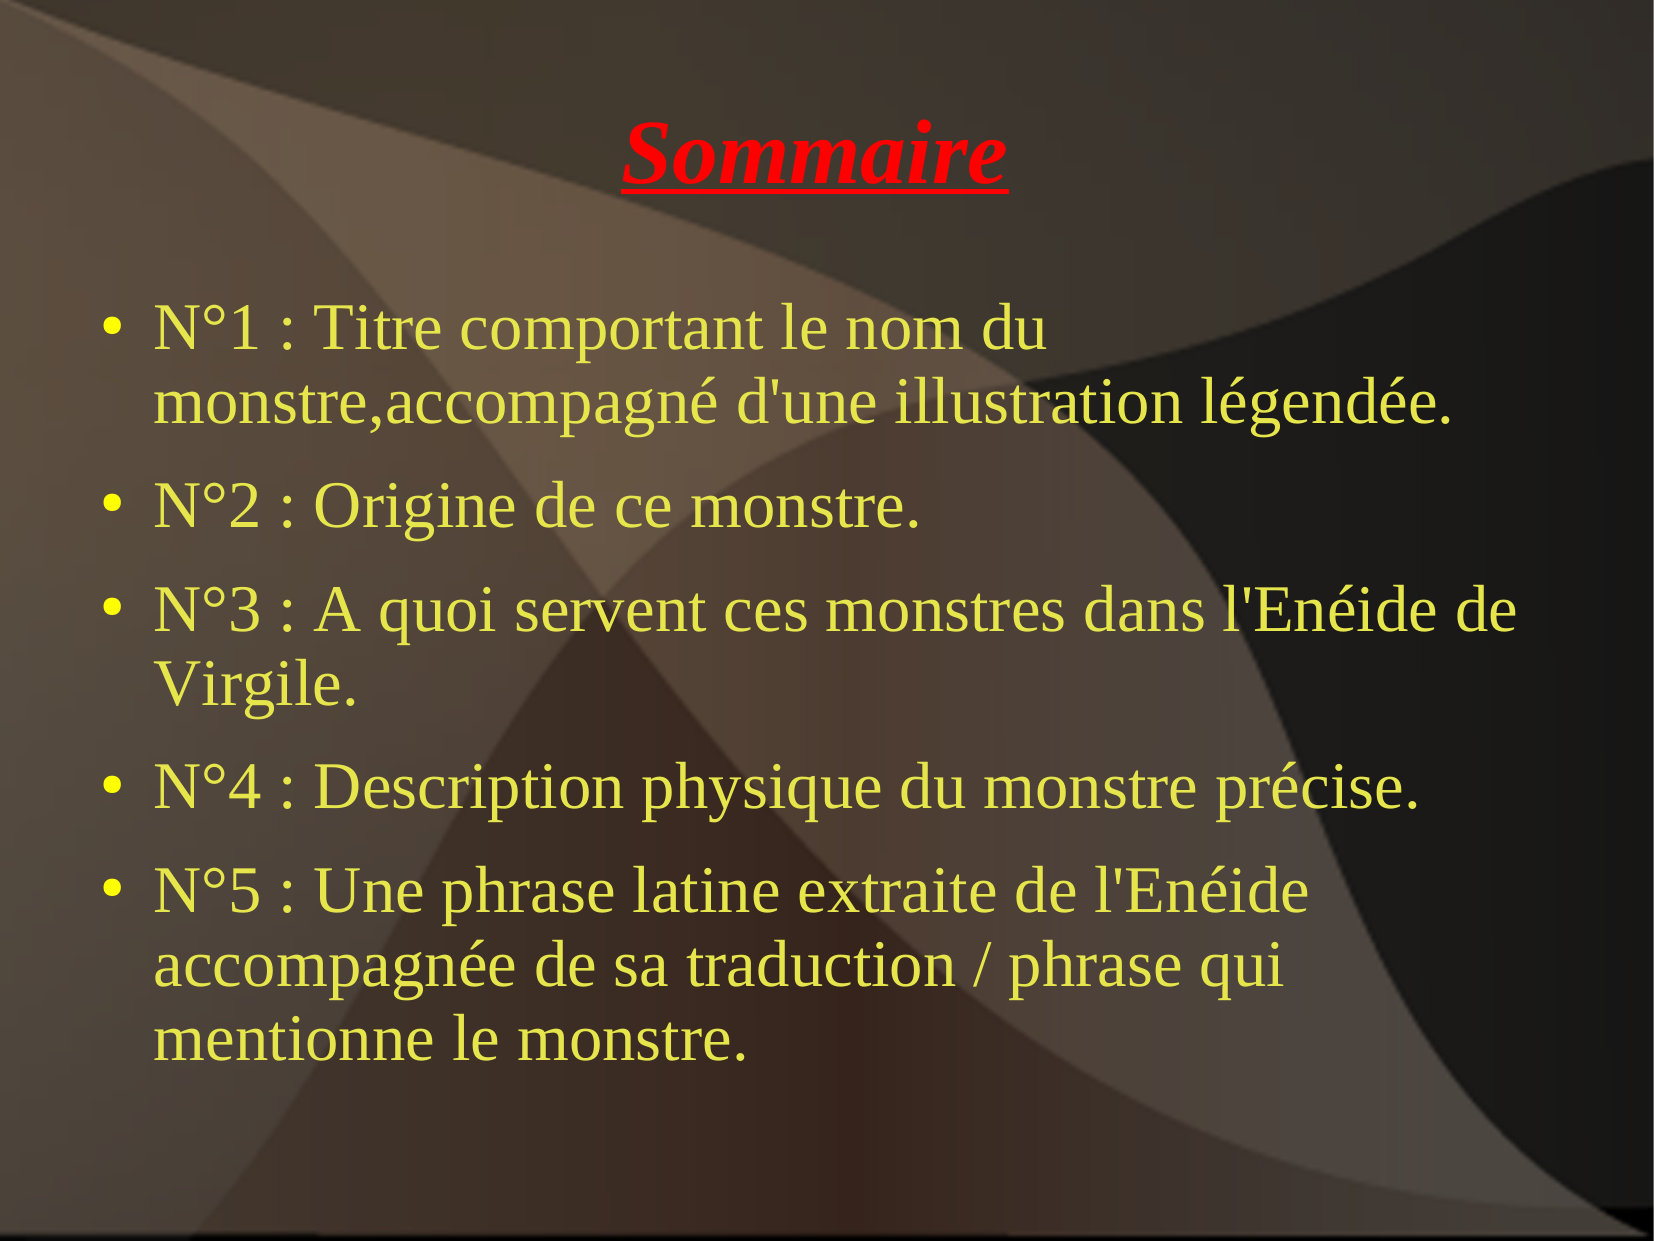

# Sommaire
N°1 : Titre comportant le nom du monstre,accompagné d'une illustration légendée.
N°2 : Origine de ce monstre.
N°3 : A quoi servent ces monstres dans l'Enéide de Virgile.
N°4 : Description physique du monstre précise.
N°5 : Une phrase latine extraite de l'Enéide accompagnée de sa traduction / phrase qui mentionne le monstre.